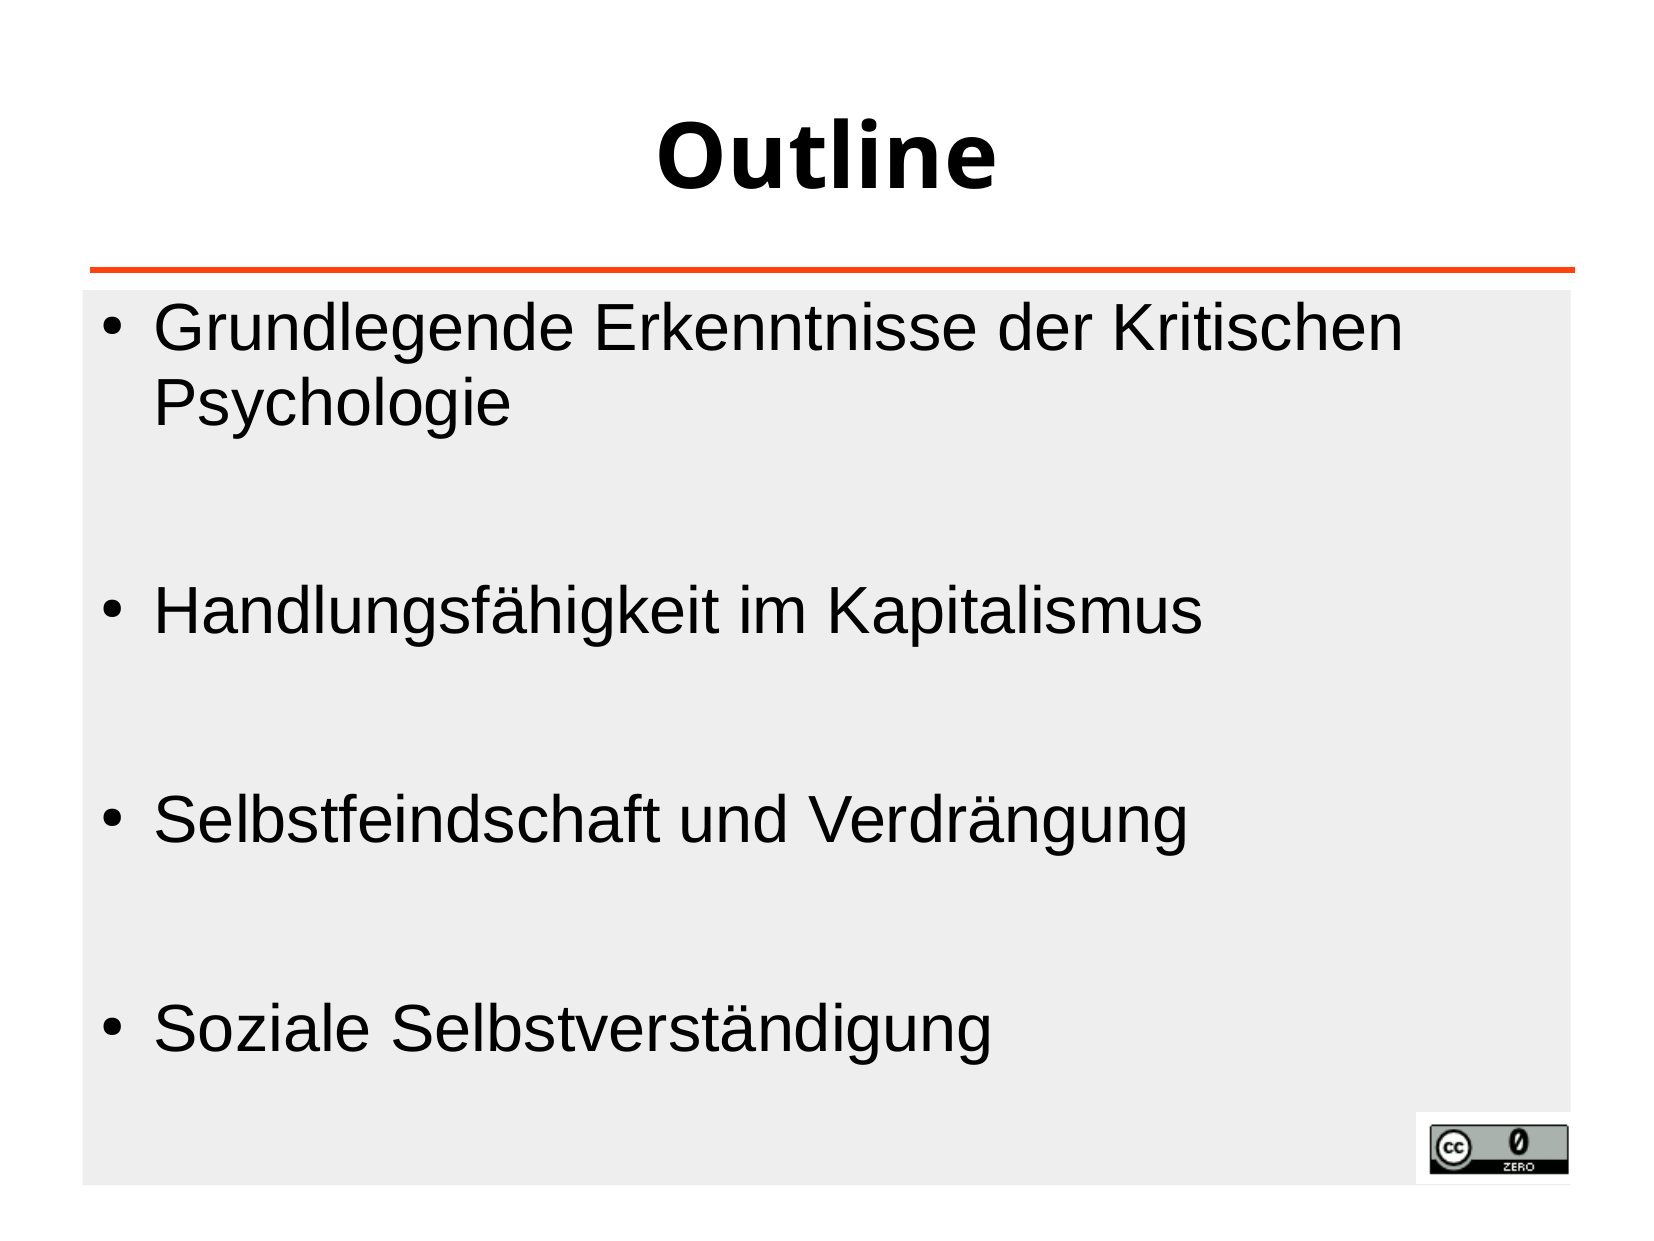

# Outline
Grundlegende Erkenntnisse der Kritischen Psychologie
Handlungsfähigkeit im Kapitalismus
Selbstfeindschaft und Verdrängung
Soziale Selbstverständigung